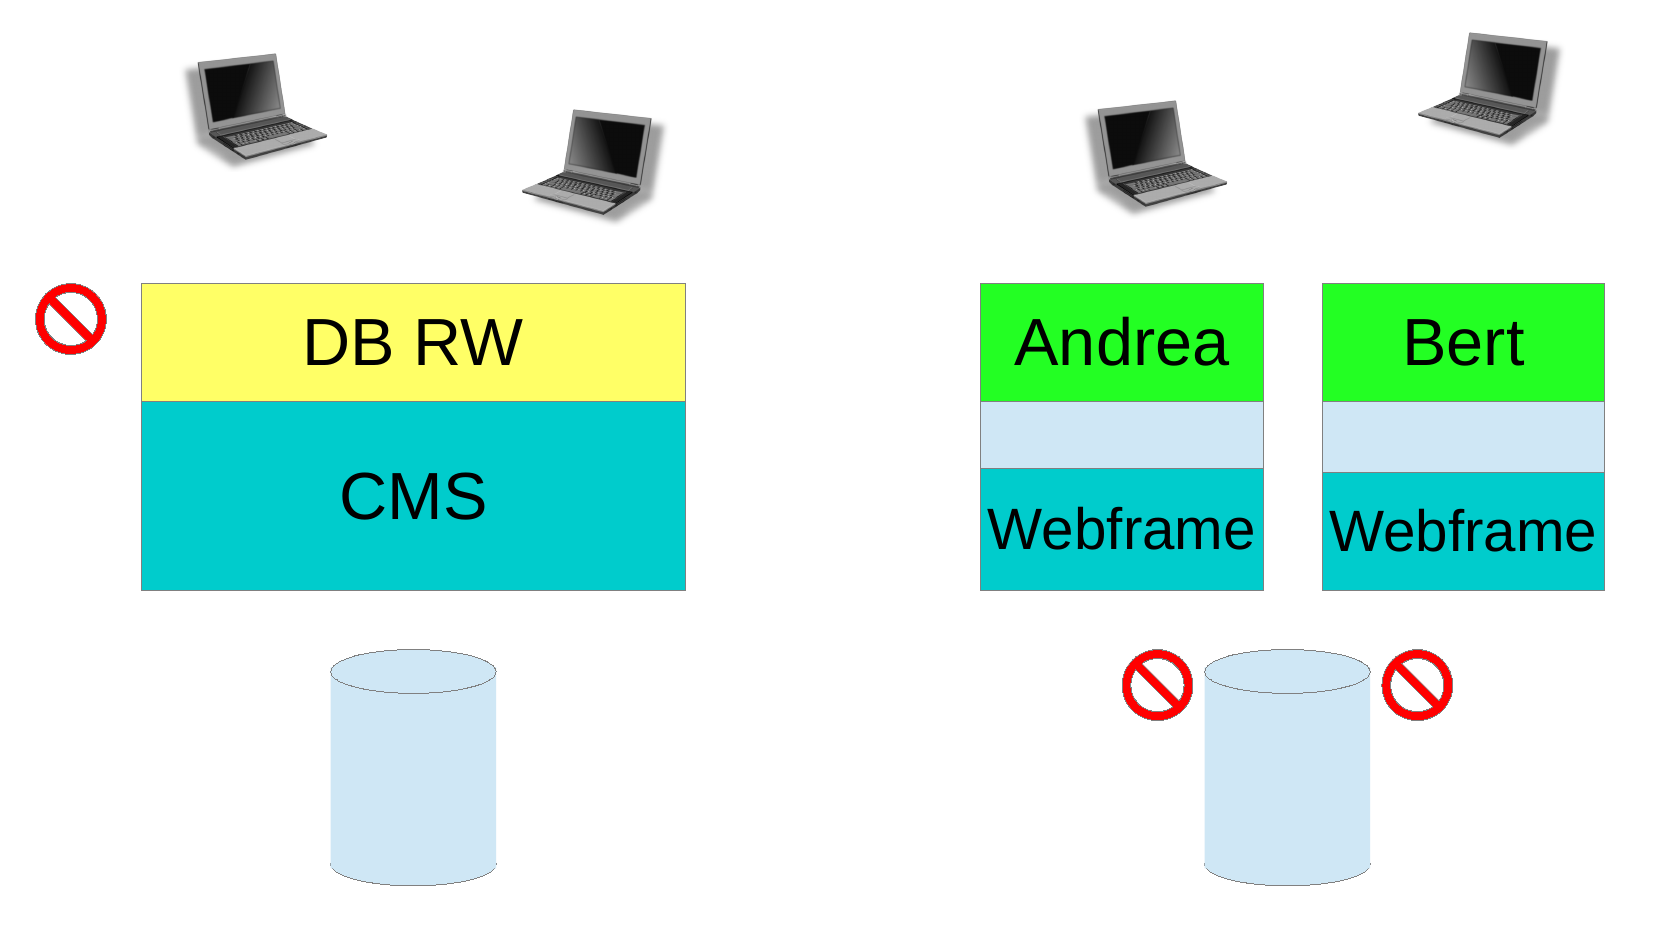

DB RW
Andrea
Bert
Webframe
CMS
Webframe